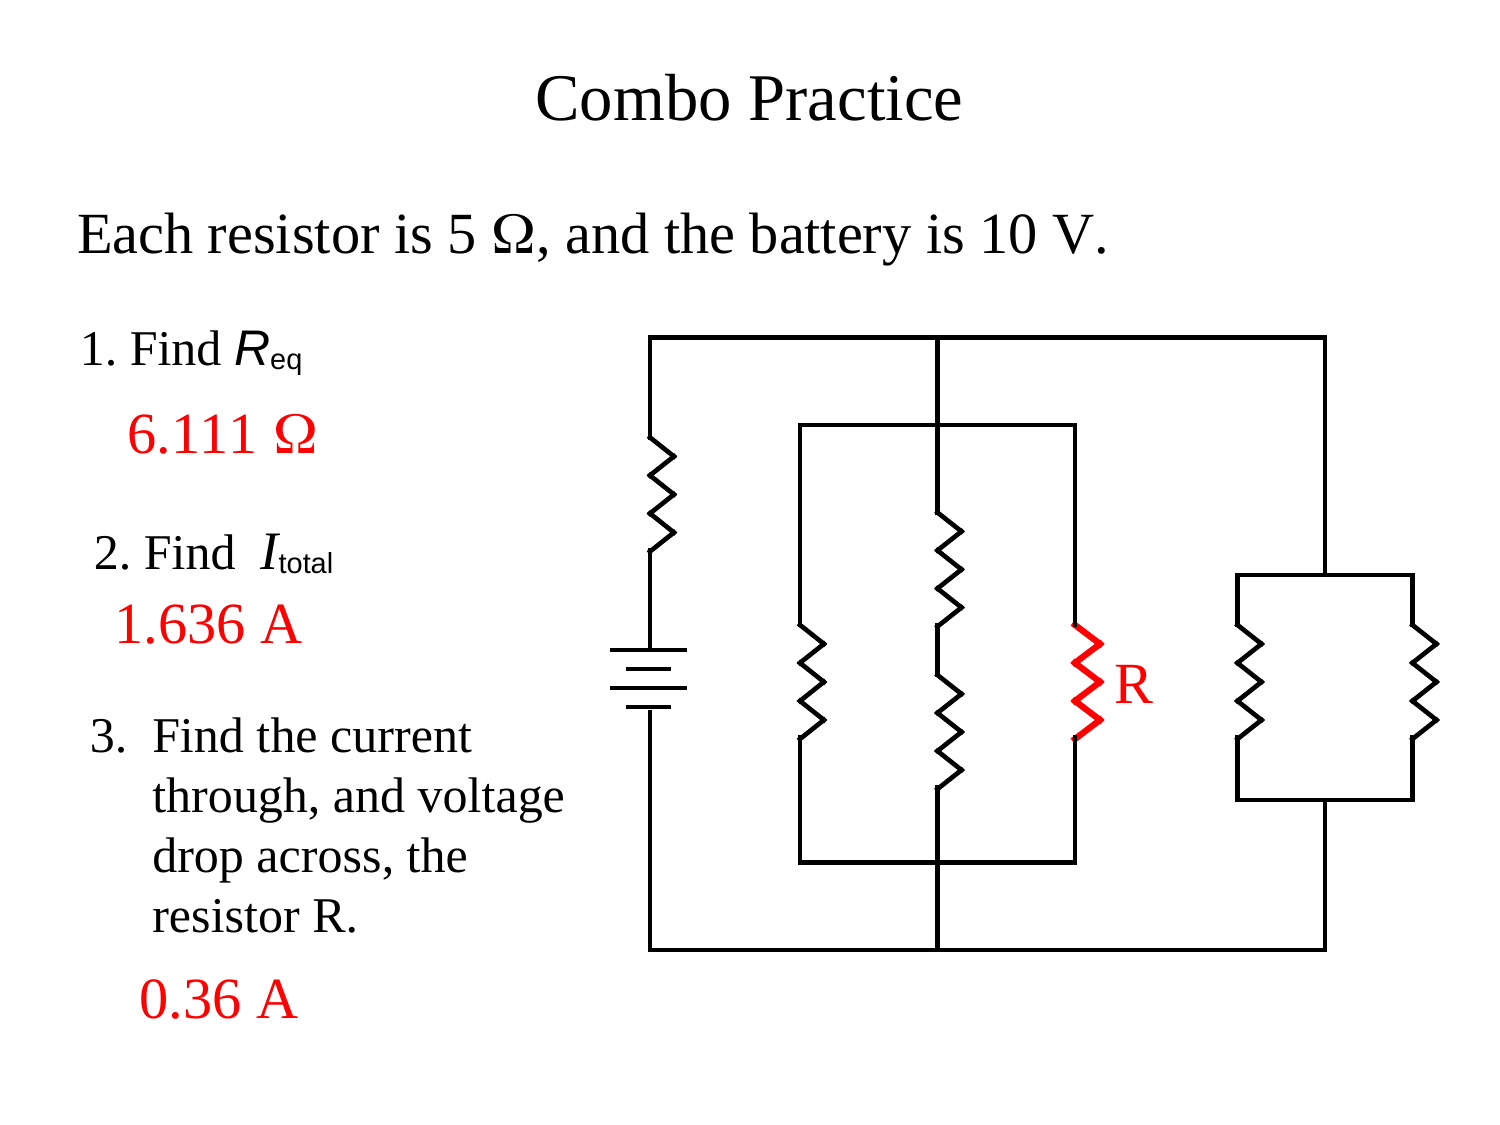

# Combo Practice
Each resistor is 5 , and the battery is 10 V.
1. Find Req
5 
2 
4 
12V
3 
6 
6 
2 
6.111 
2. Find Itotal
1.636 A
R
3. Find the current
 through, and voltage
 drop across, the
 resistor R.
0.36 A